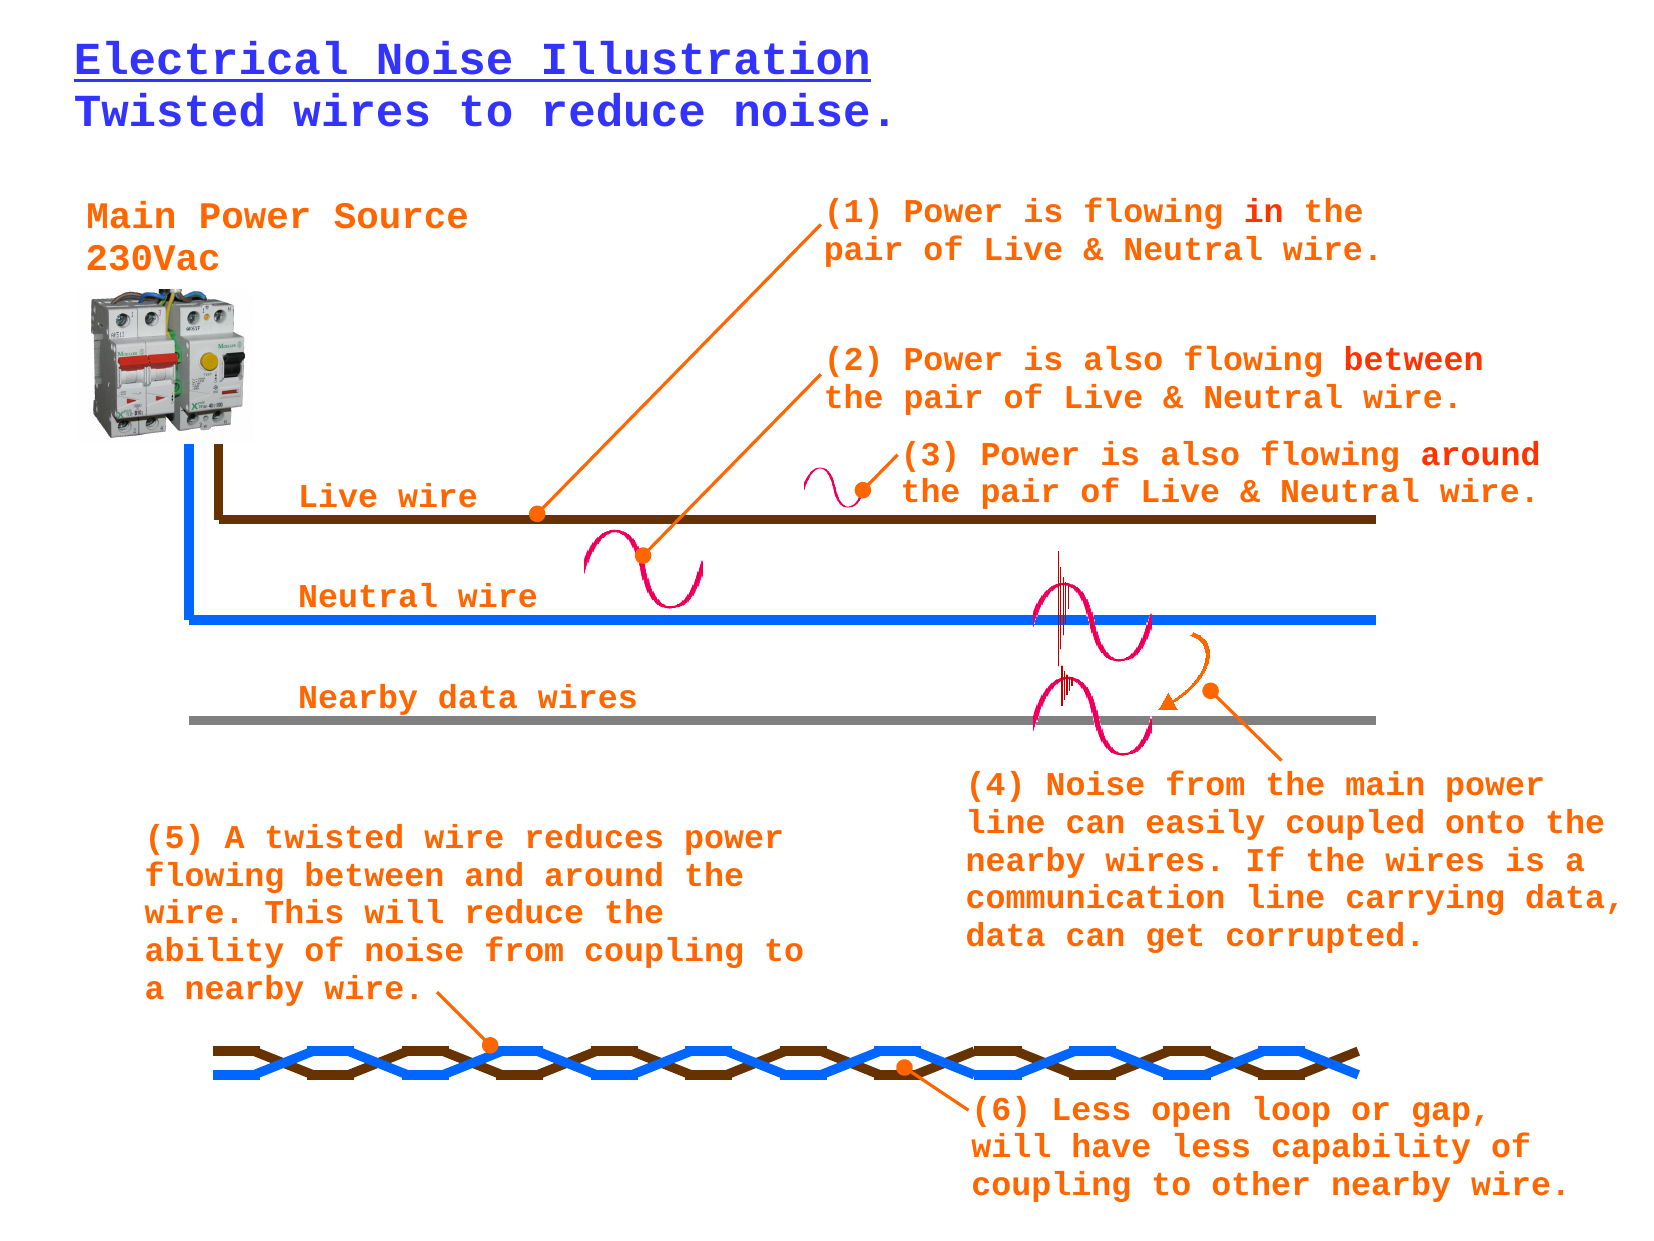

Electrical Noise Illustration
Twisted wires to reduce noise.
(1) Power is flowing in the pair of Live & Neutral wire.
Main Power Source
230Vac
(2) Power is also flowing between the pair of Live & Neutral wire.
(3) Power is also flowing around the pair of Live & Neutral wire.
Live wire
Neutral wire
Nearby data wires
(4) Noise from the main power line can easily coupled onto the nearby wires. If the wires is a communication line carrying data, data can get corrupted.
(5) A twisted wire reduces power flowing between and around the wire. This will reduce the ability of noise from coupling to a nearby wire.
(6) Less open loop or gap, will have less capability of coupling to other nearby wire.